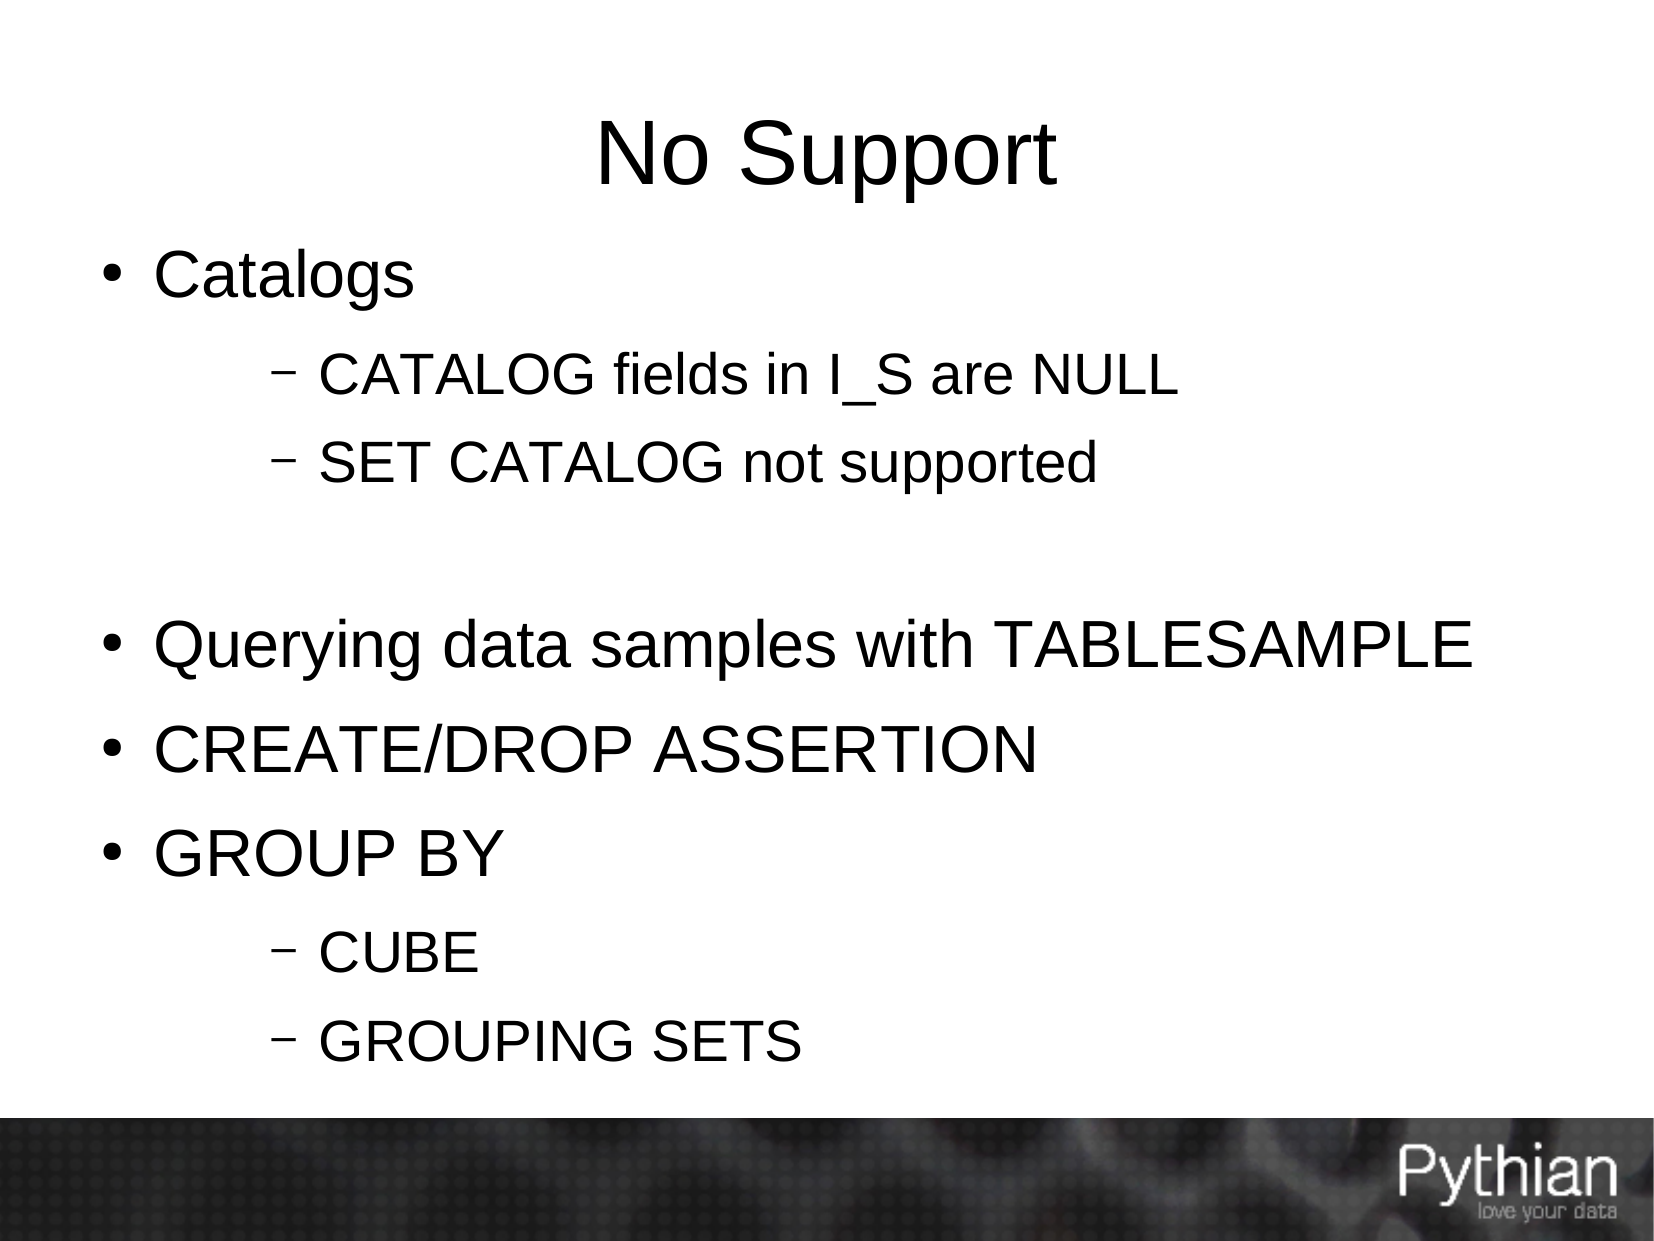

# No Support
Catalogs
CATALOG fields in I_S are NULL
SET CATALOG not supported
Querying data samples with TABLESAMPLE
CREATE/DROP ASSERTION
GROUP BY
CUBE
GROUPING SETS